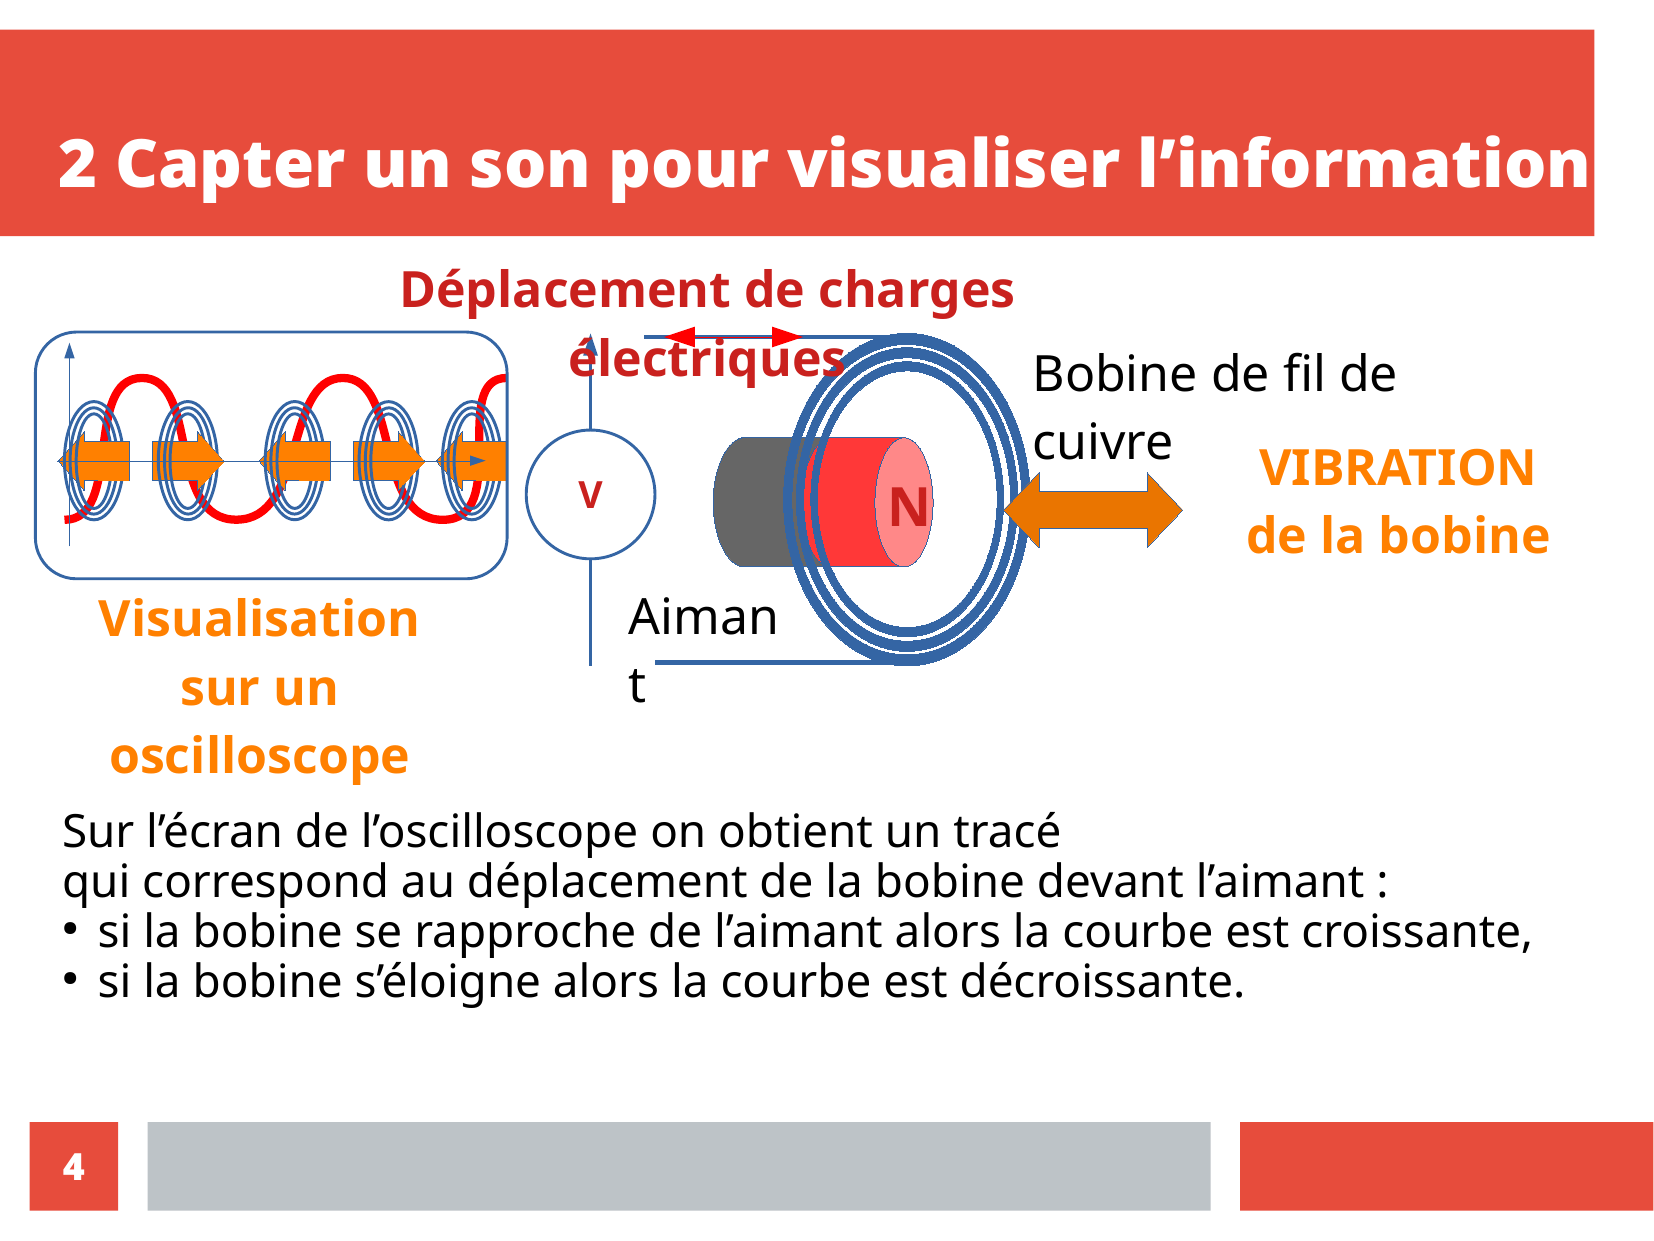

# 2 Capter un son pour visualiser l’information
Déplacement de charges électriques
Bobine de fil de cuivre
Visualisation sur un oscilloscope
V
VIBRATION
de la bobine
N
Aimant
Sur l’écran de l’oscilloscope on obtient un tracé
qui correspond au déplacement de la bobine devant l’aimant :
si la bobine se rapproche de l’aimant alors la courbe est croissante,
si la bobine s’éloigne alors la courbe est décroissante.
4